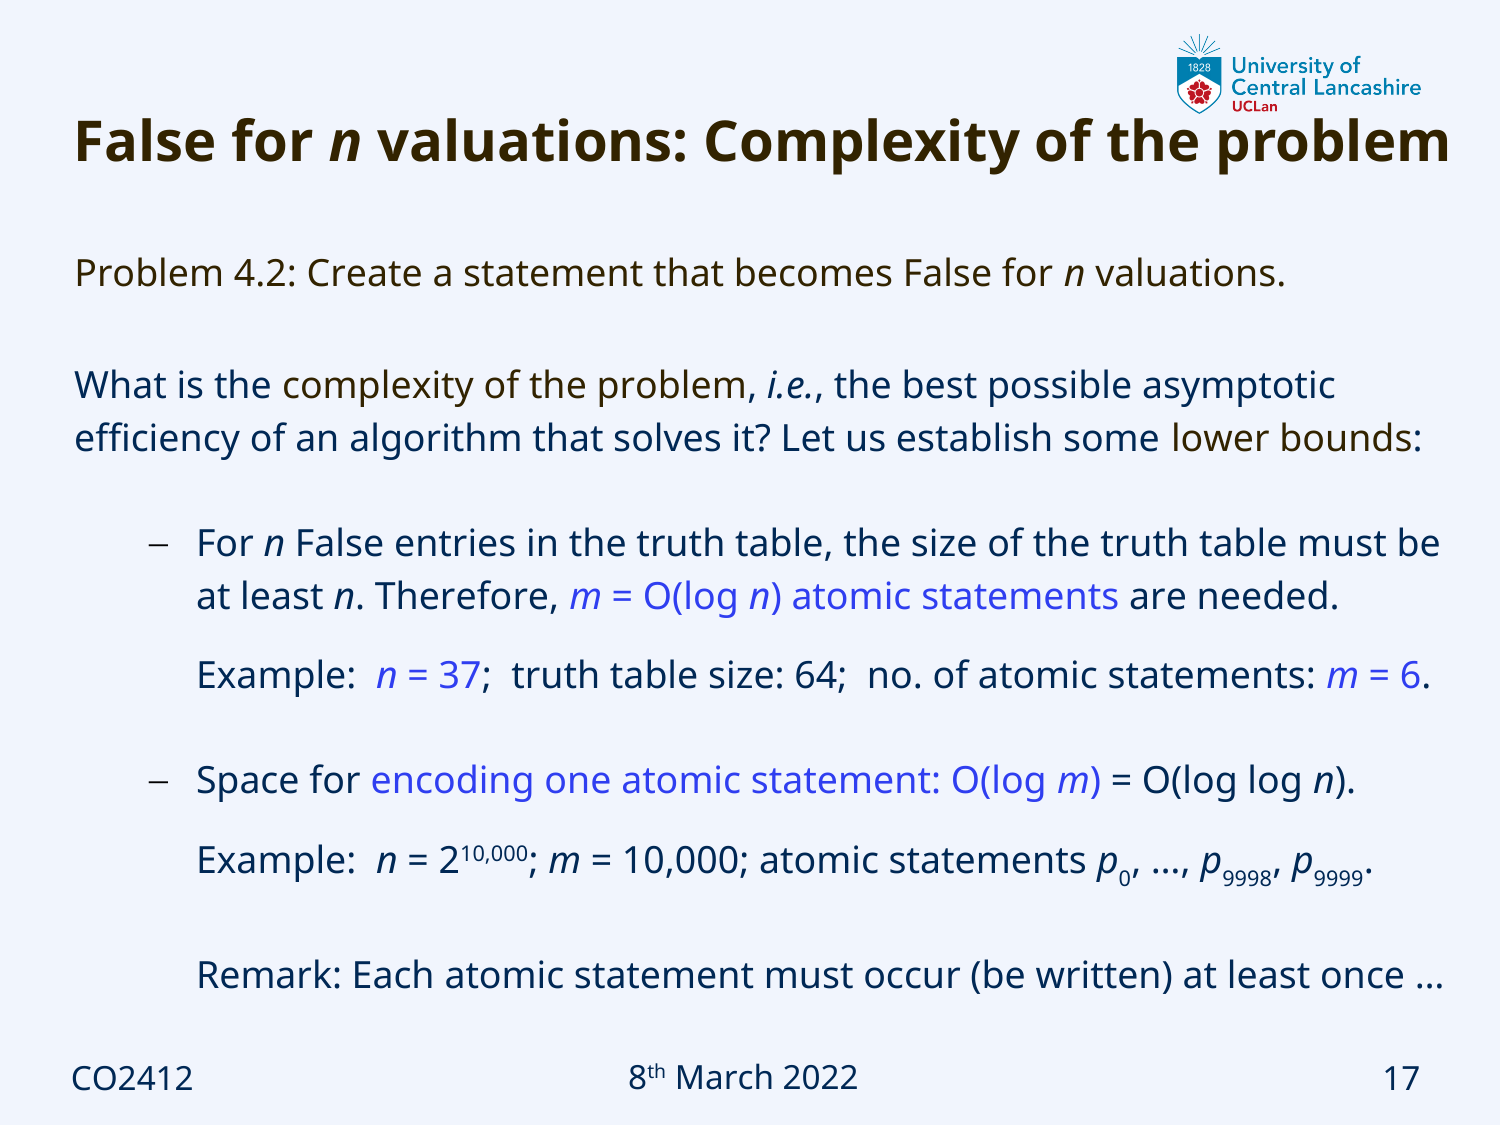

# False for n valuations: Complexity of the problem
Problem 4.2: Create a statement that becomes False for n valuations.
What is the complexity of the problem, i.e., the best possible asymptotic efficiency of an algorithm that solves it? Let us establish some lower bounds:
For n False entries in the truth table, the size of the truth table must be at least n. Therefore, m = O(log n) atomic statements are needed.
Example: n = 37; truth table size: 64; no. of atomic statements: m = 6.
Space for encoding one atomic statement: O(log m) = O(log log n).
Example: n = 210,000; m = 10,000; atomic statements p0, …, p9998, p9999.
Remark: Each atomic statement must occur (be written) at least once …